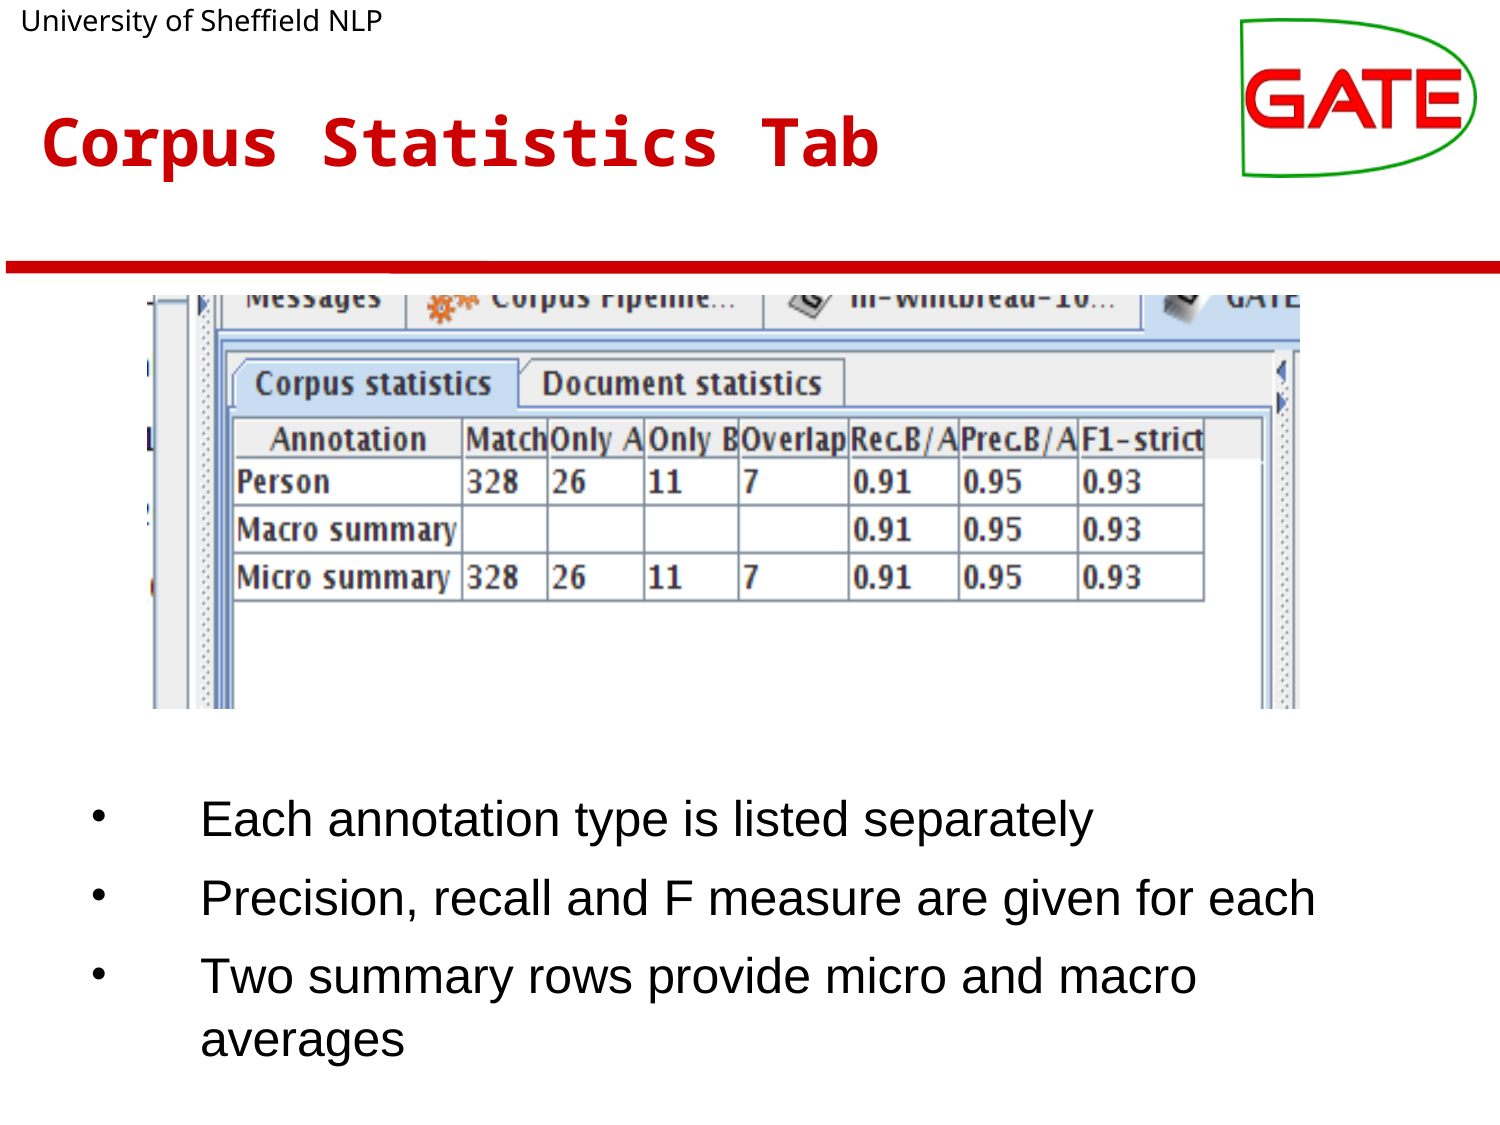

# Corpus Statistics Tab
Each annotation type is listed separately
Precision, recall and F measure are given for each
Two summary rows provide micro and macro averages